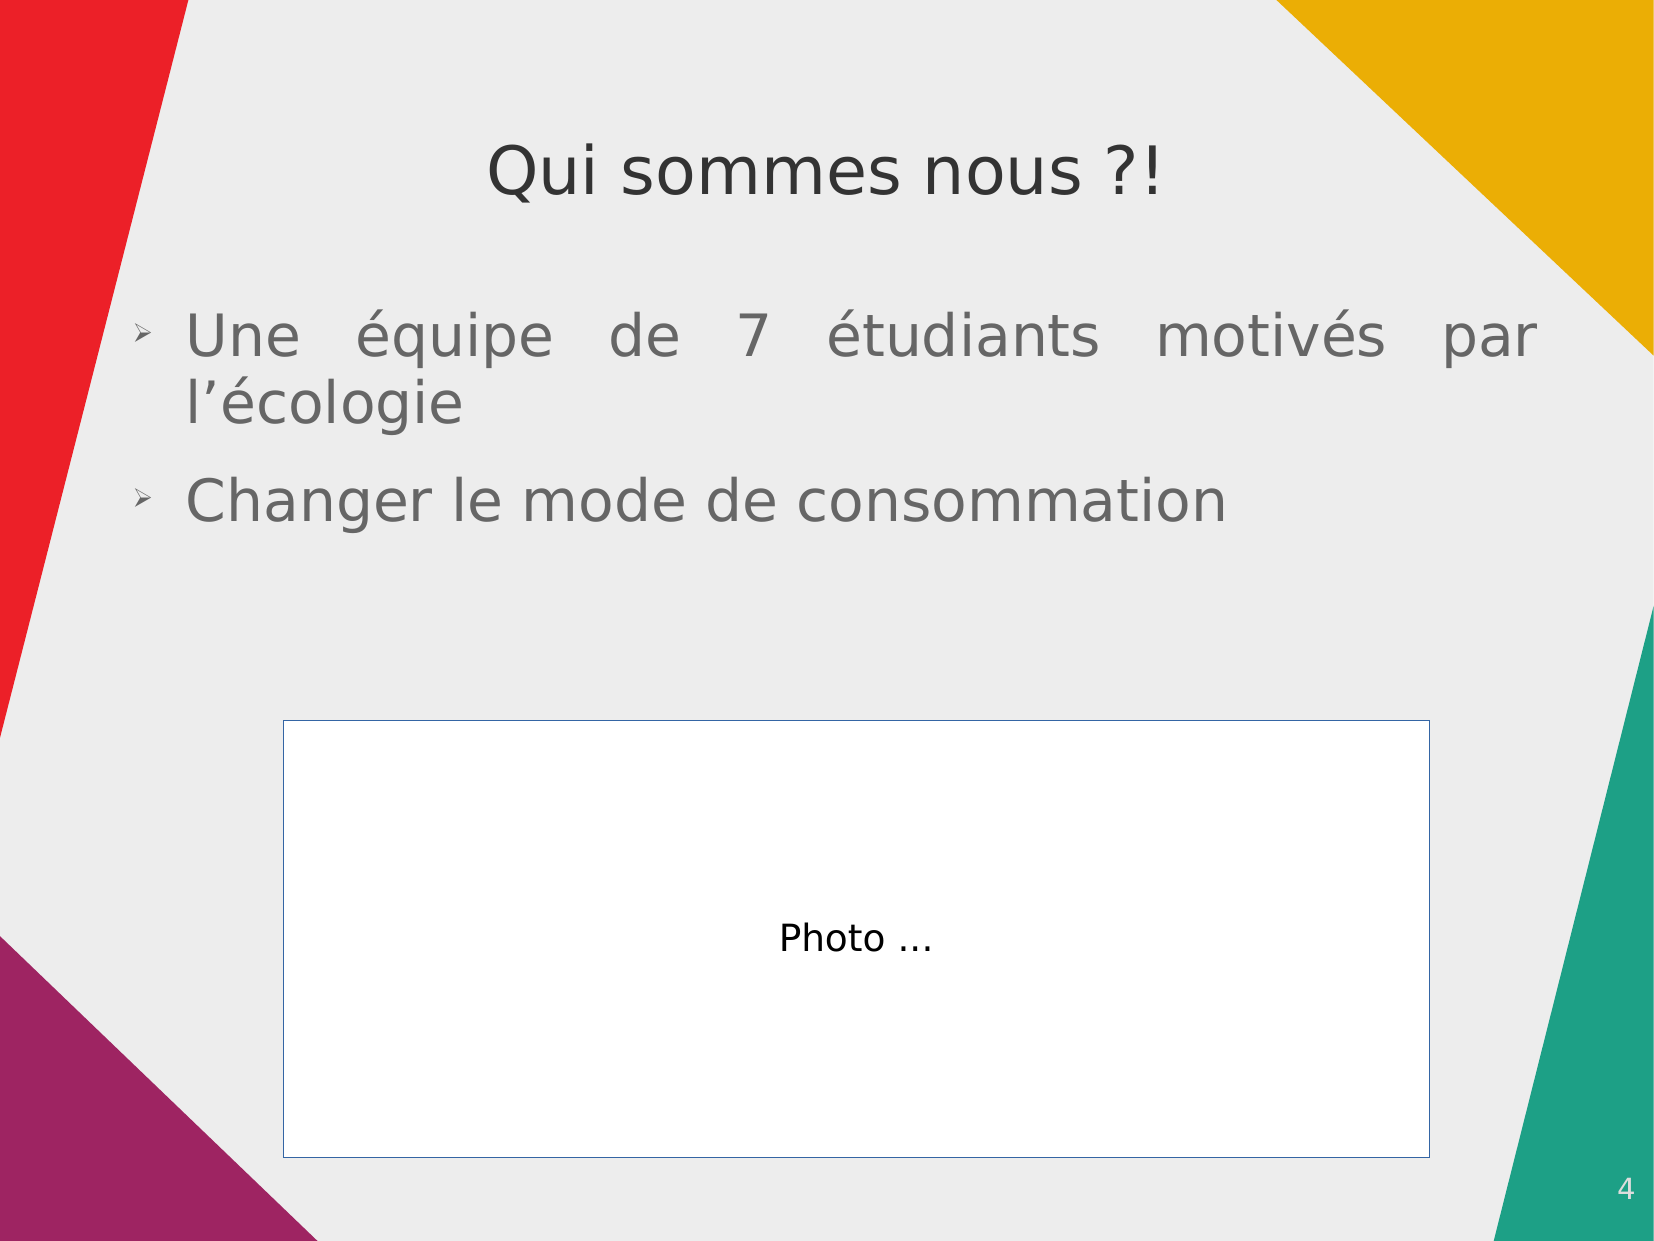

# Qui sommes nous ?!
Une équipe de 7 étudiants motivés par l’écologie
Changer le mode de consommation
Photo ...
4